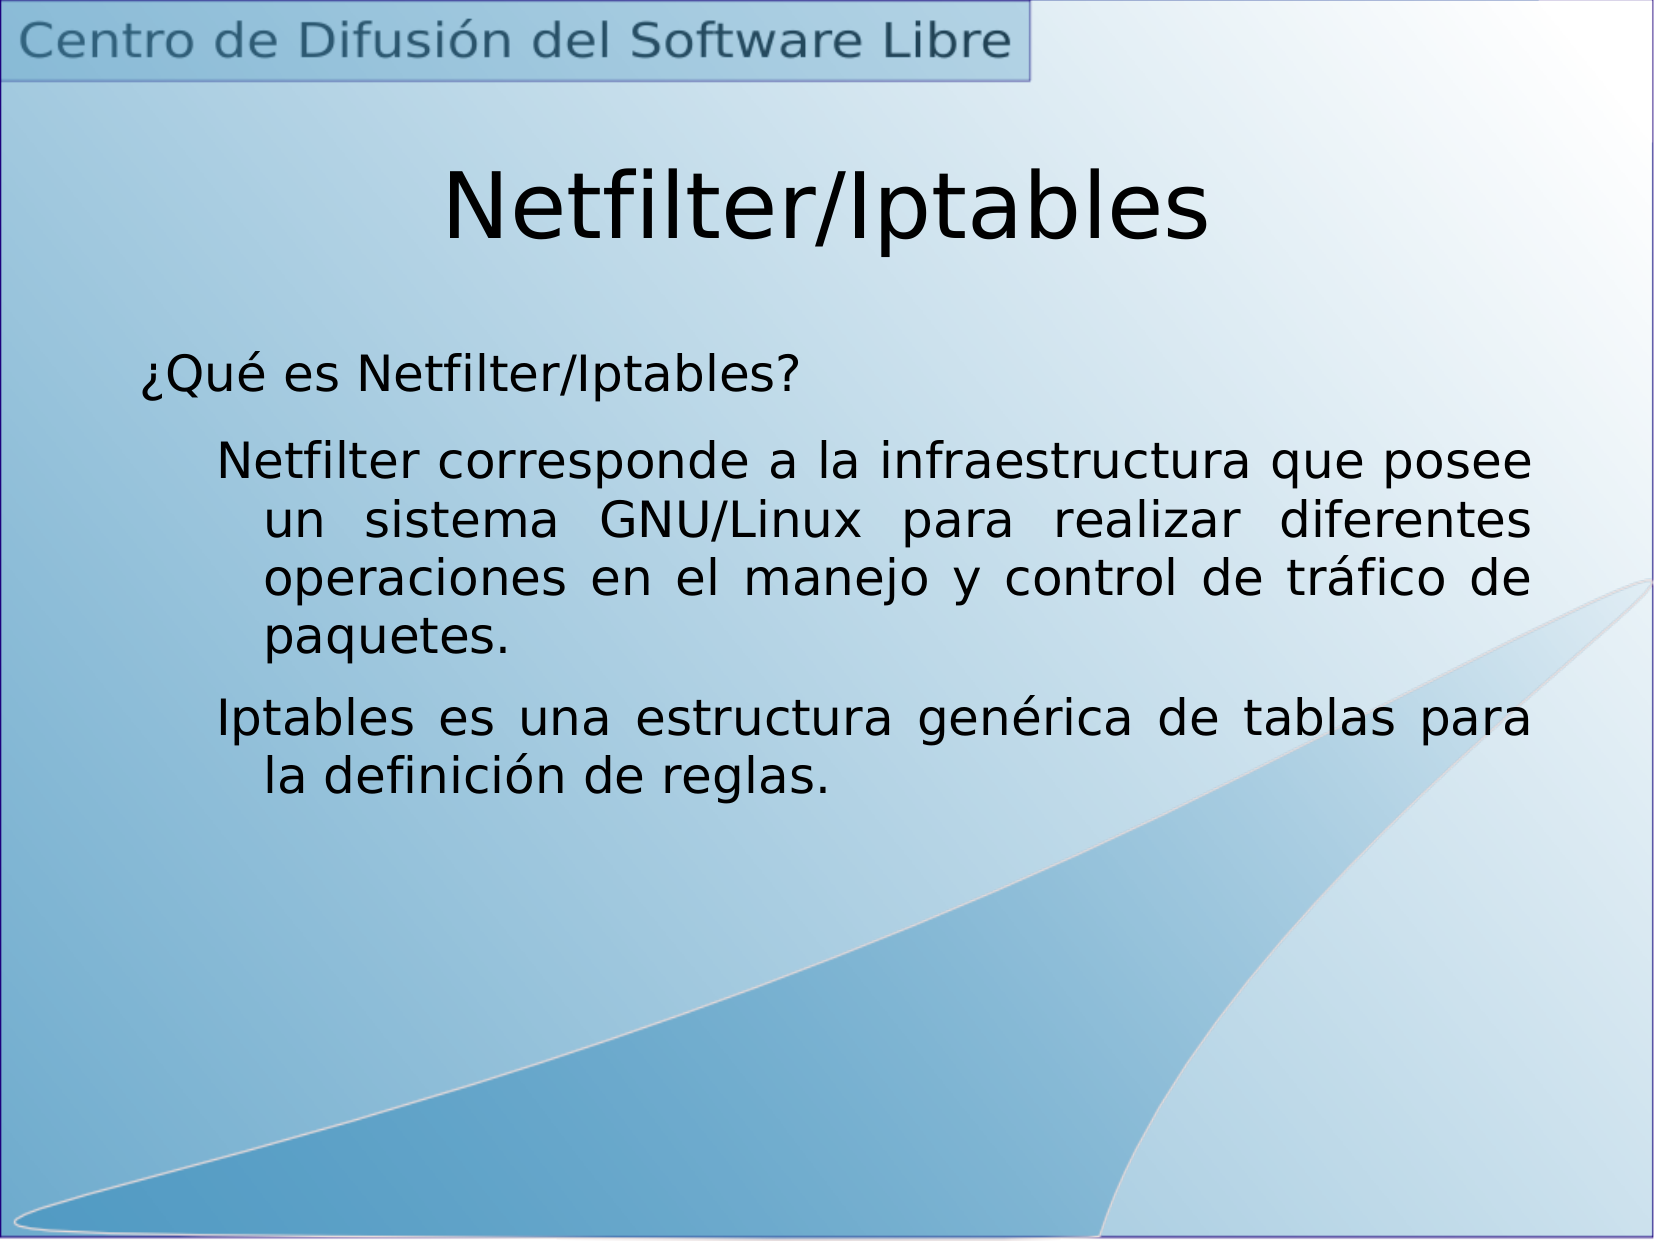

# Netfilter/Iptables
¿Qué es Netfilter/Iptables?
Netfilter corresponde a la infraestructura que posee un sistema GNU/Linux para realizar diferentes operaciones en el manejo y control de tráfico de paquetes.
Iptables es una estructura genérica de tablas para la definición de reglas.